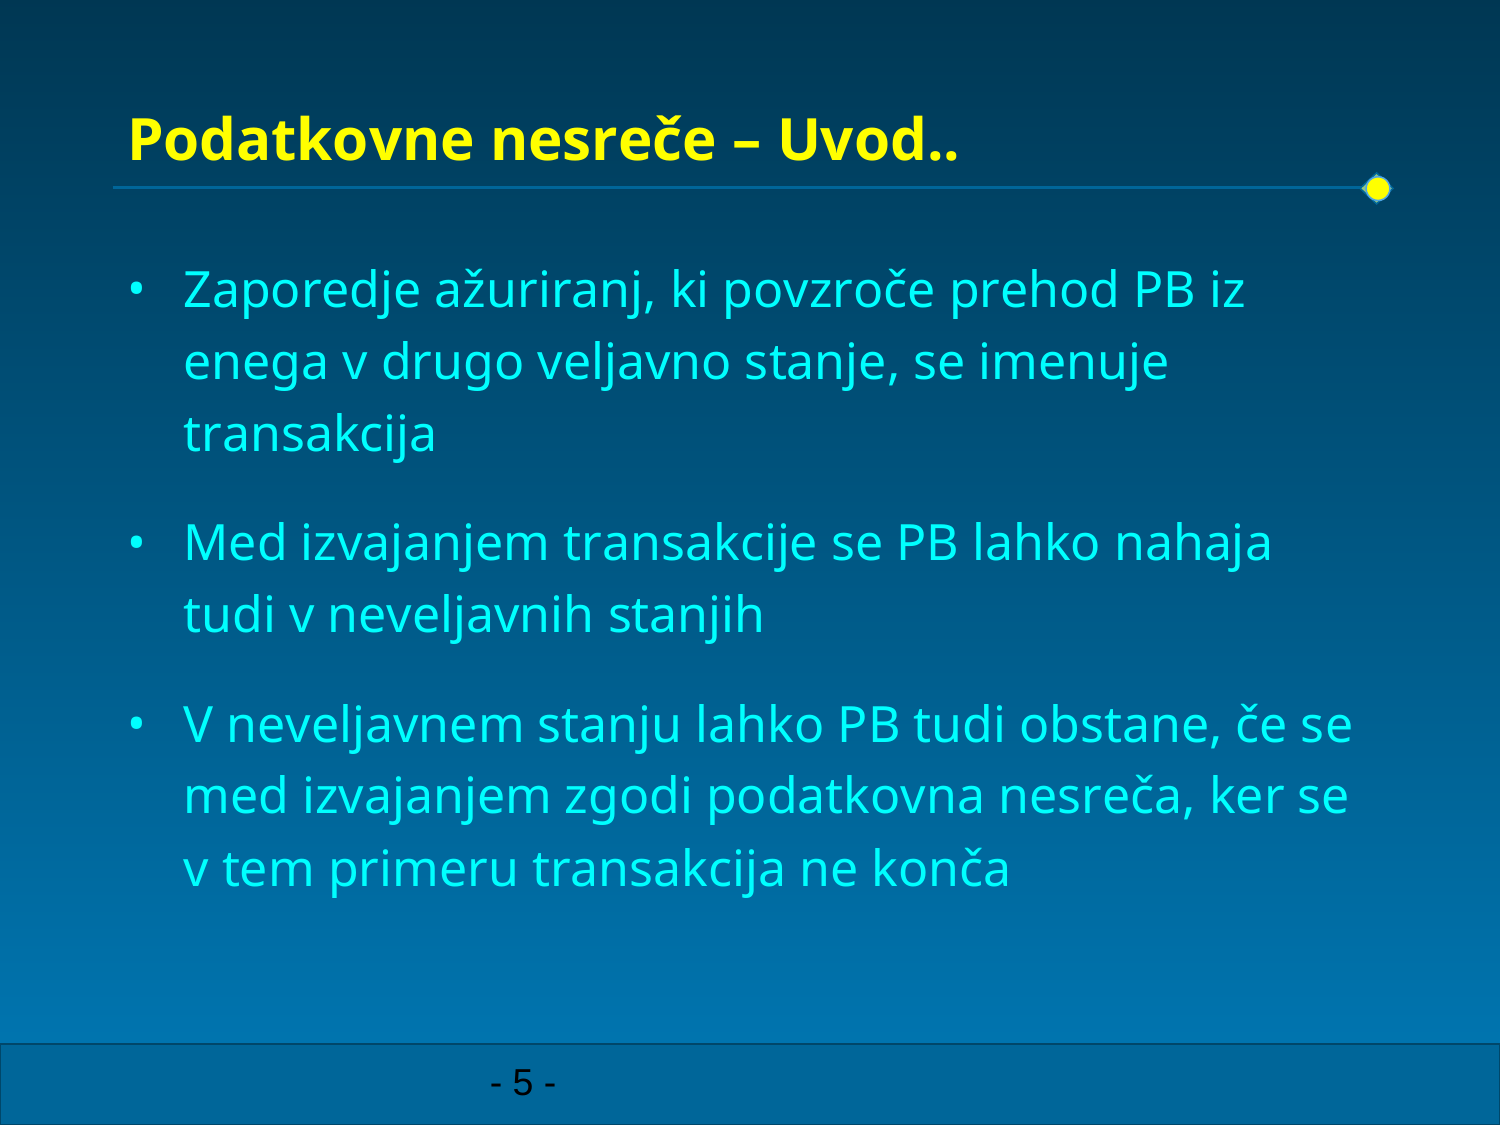

# Podatkovne nesreče – Uvod..
Zaporedje ažuriranj, ki povzroče prehod PB iz enega v drugo veljavno stanje, se imenuje transakcija
Med izvajanjem transakcije se PB lahko nahaja tudi v neveljavnih stanjih
V neveljavnem stanju lahko PB tudi obstane, če se med izvajanjem zgodi podatkovna nesreča, ker se v tem primeru transakcija ne konča